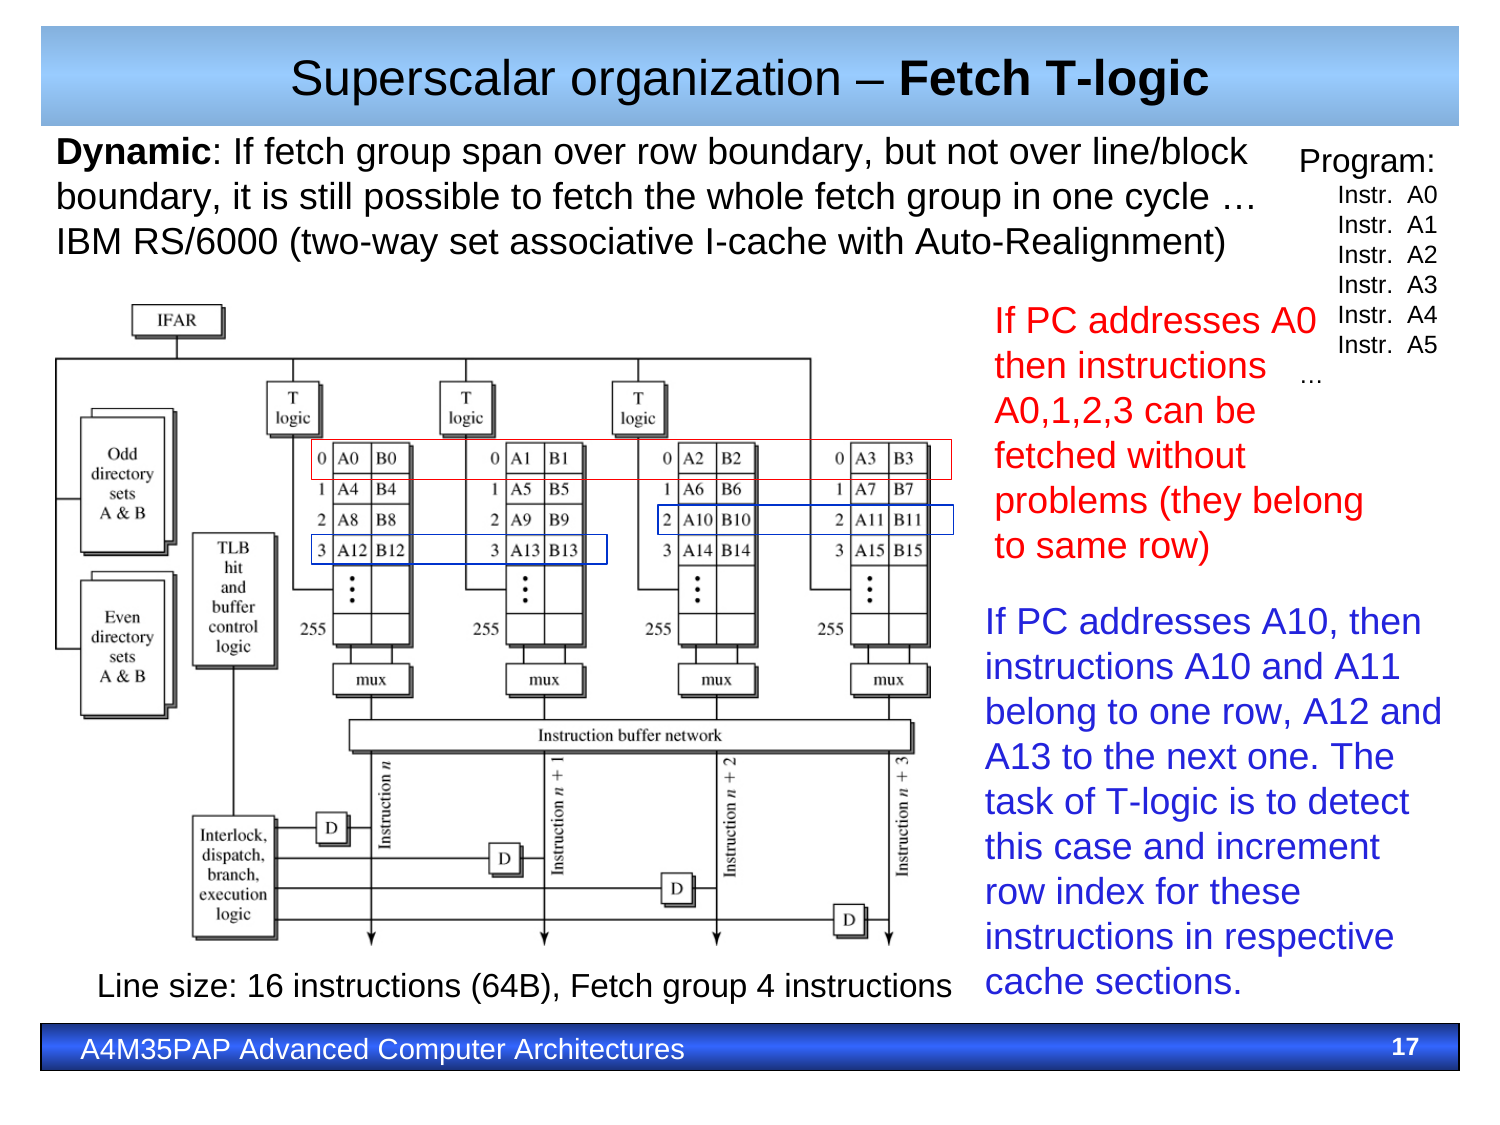

# Superscalar organization – Fetch T-logic
Dynamic: If fetch group span over row boundary, but not over line/block boundary, it is still possible to fetch the whole fetch group in one cycle …
IBM RS/6000 (two-way set associative I-cache with Auto-Realignment)
Program:
Instr. A0
Instr. A1
Instr. A2
Instr. A3
Instr. A4
Instr. A5
…
If PC addresses A0
then instructions
A0,1,2,3 can be fetched without problems (they belong to same row)
If PC addresses A10, then instructions A10 and A11 belong to one row, A12 and A13 to the next one. The task of T-logic is to detect this case and increment row index for these instructions in respective cache sections.
Line size: 16 instructions (64B), Fetch group 4 instructions
17